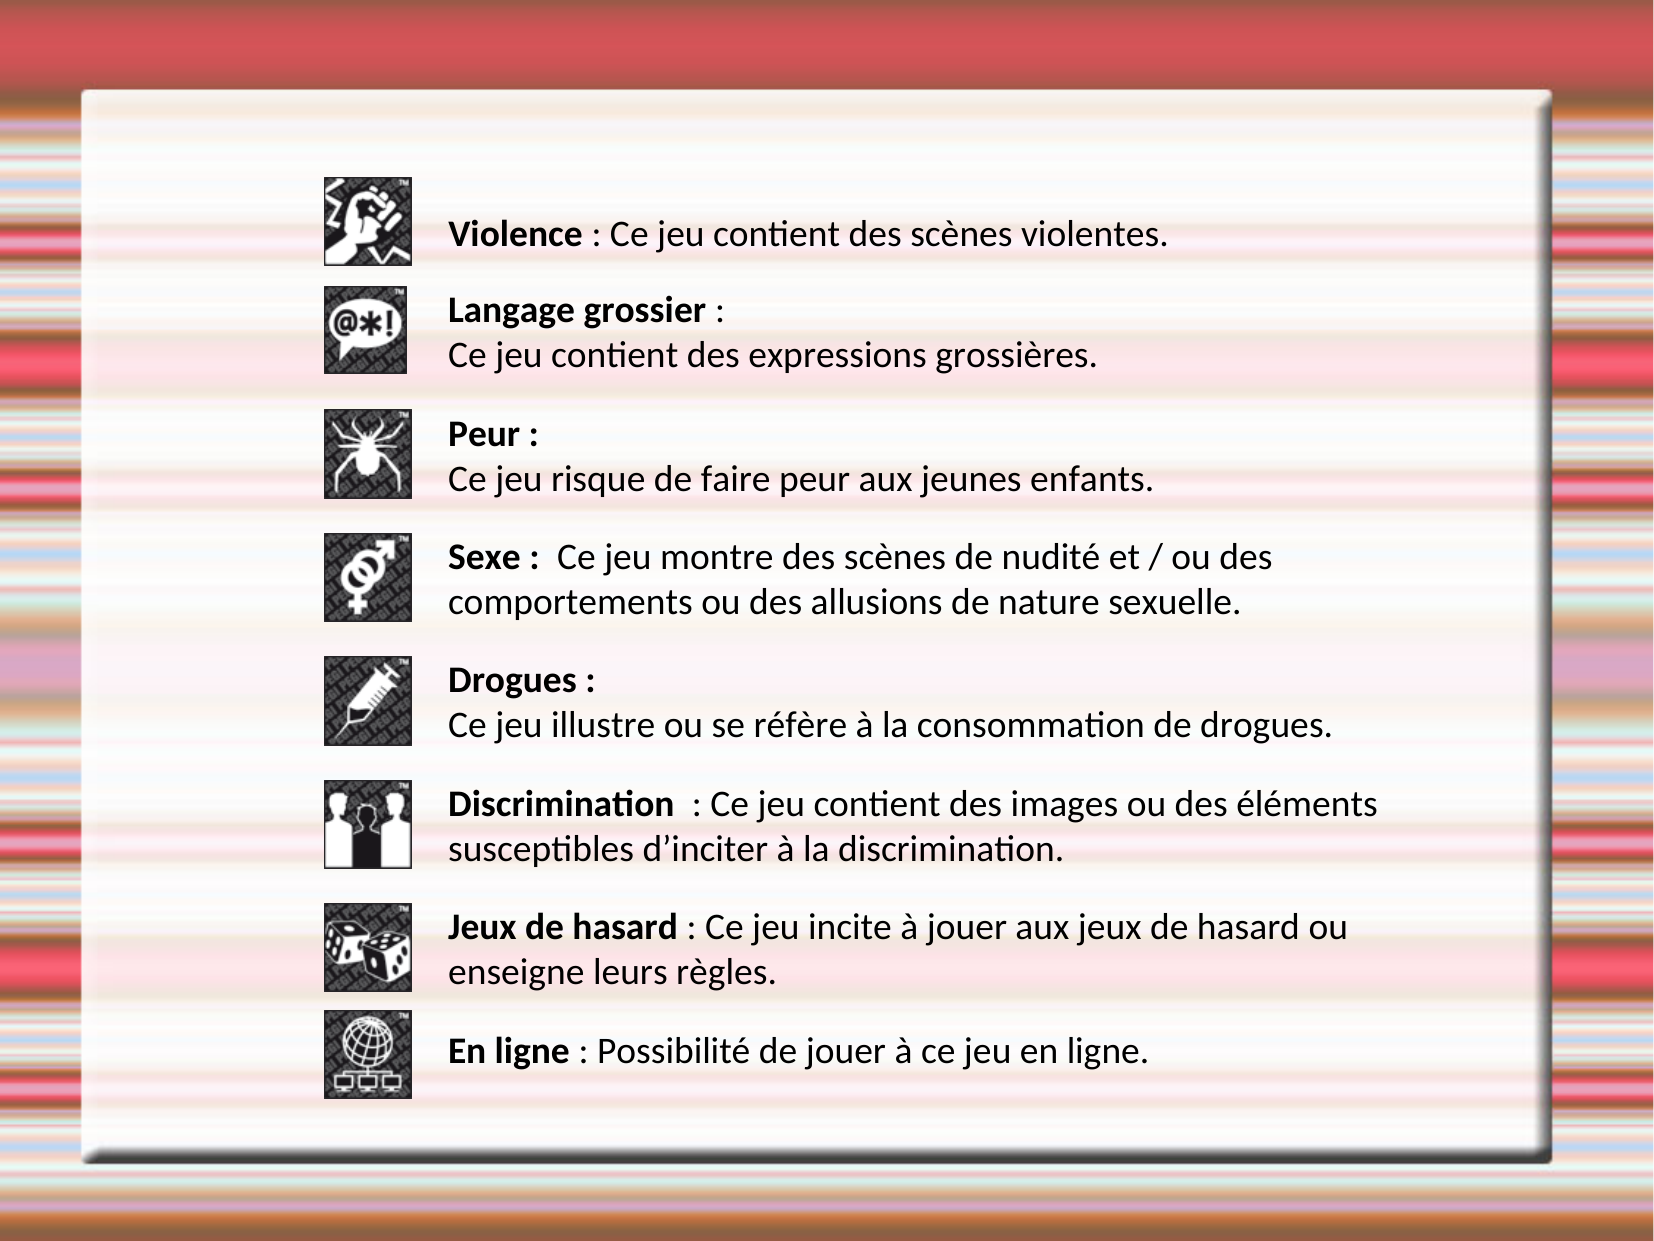

Violence : Ce jeu contient des scènes violentes.
Langage grossier :
Ce jeu contient des expressions grossières.
Peur :
Ce jeu risque de faire peur aux jeunes enfants.
Sexe : Ce jeu montre des scènes de nudité et / ou des comportements ou des allusions de nature sexuelle.
Drogues :
Ce jeu illustre ou se réfère à la consommation de drogues.
Discrimination : Ce jeu contient des images ou des éléments susceptibles d’inciter à la discrimination.
Jeux de hasard : Ce jeu incite à jouer aux jeux de hasard ou enseigne leurs règles.
En ligne : Possibilité de jouer à ce jeu en ligne.